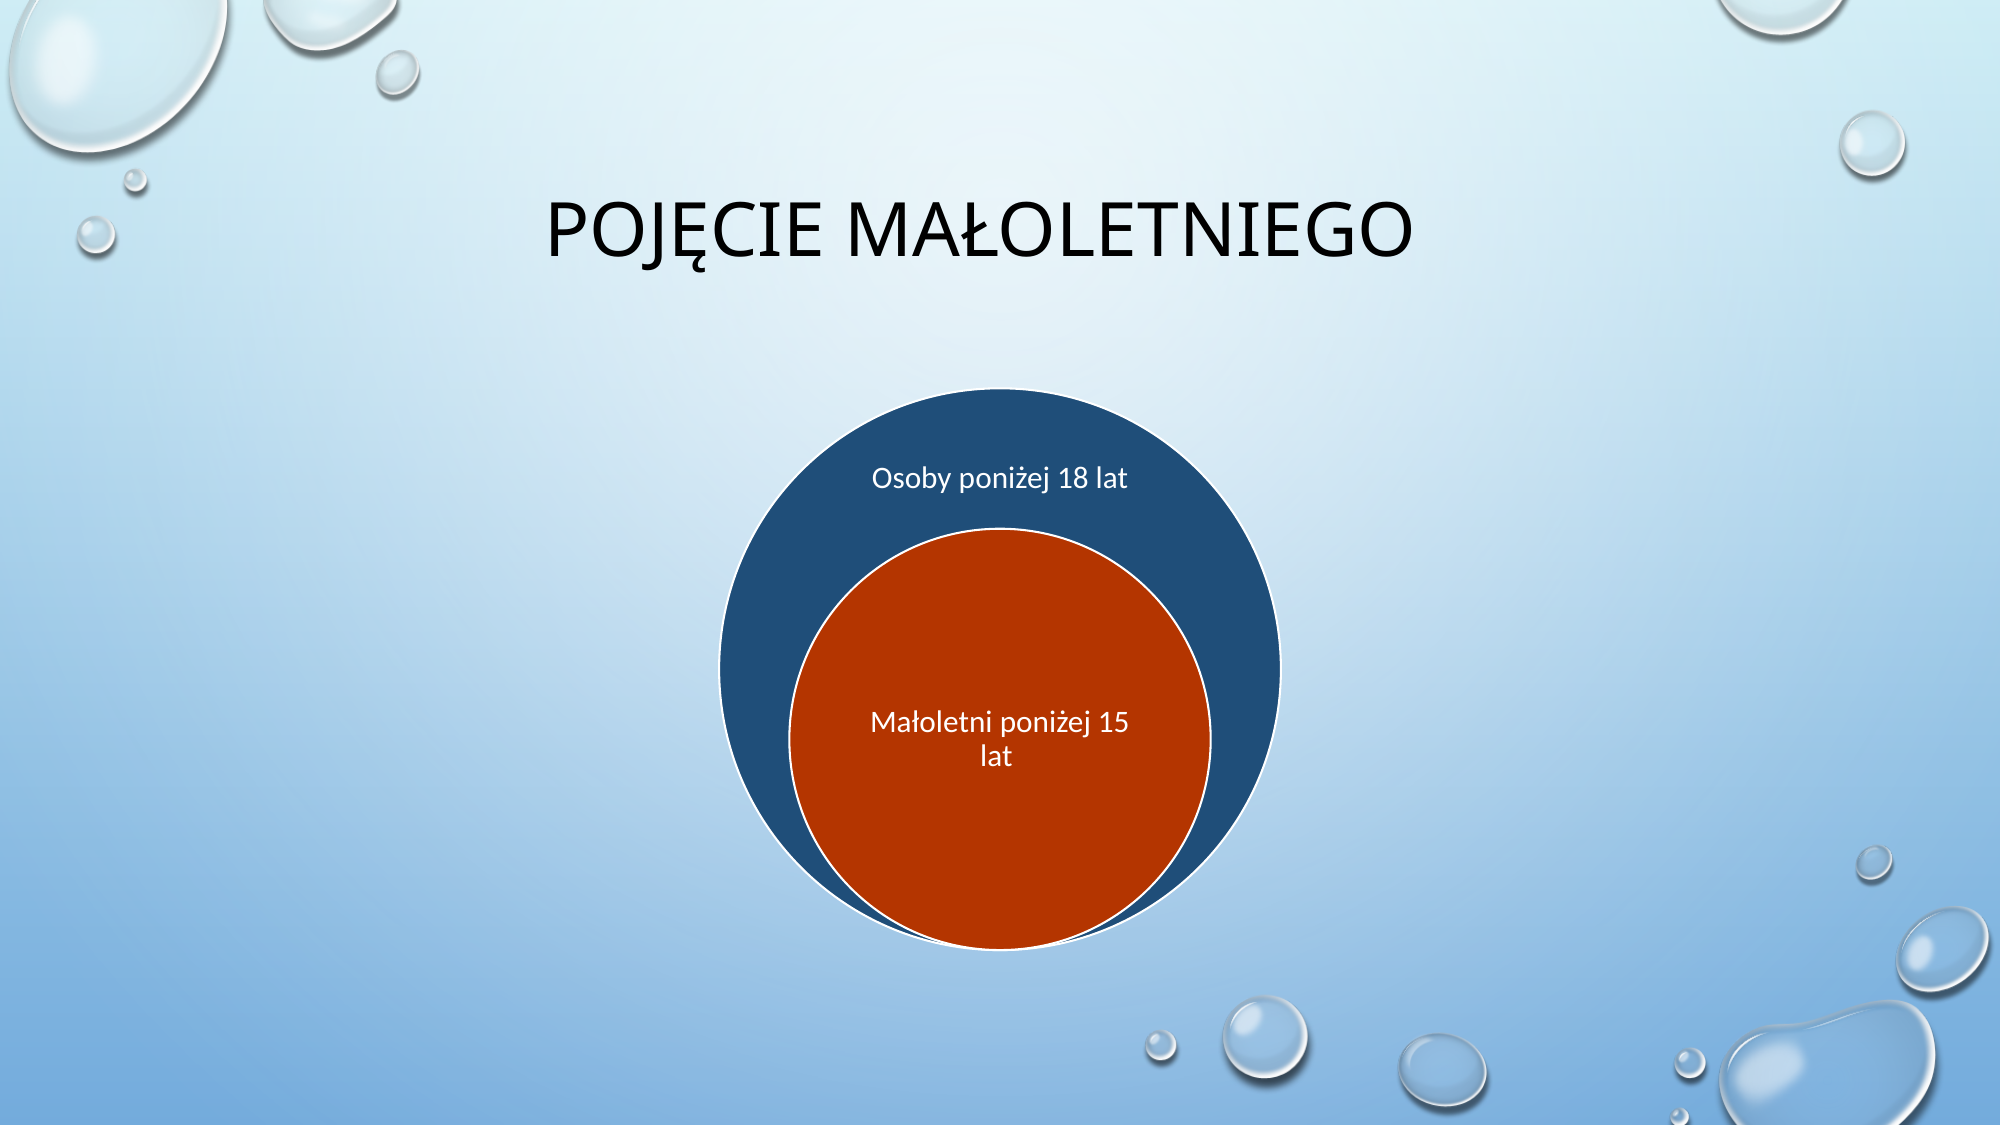

# Pojęcie małoletniego
Osoby poniżej 18 lat
Małoletni poniżej 15 lat